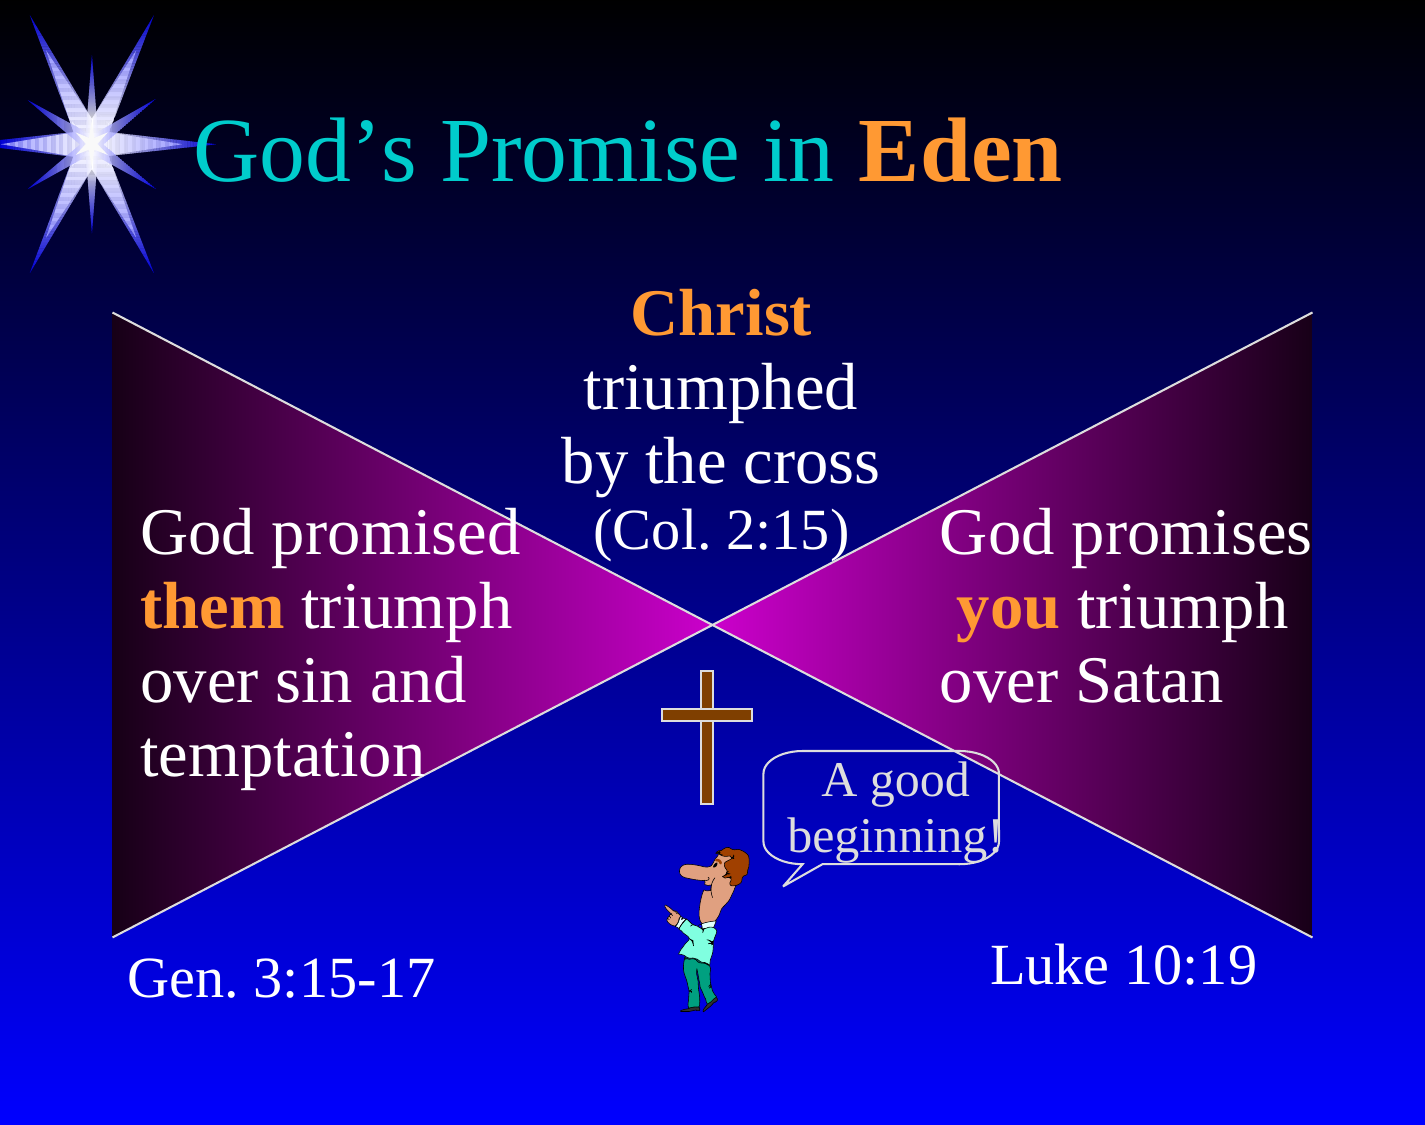

# God’s Promise in Eden
Christ triumphed by the cross (Col. 2:15)
God promised them triumph over sin and temptation
God promises you triumph over Satan
Luke 10:19
A good
beginning!
Gen. 3:15-17